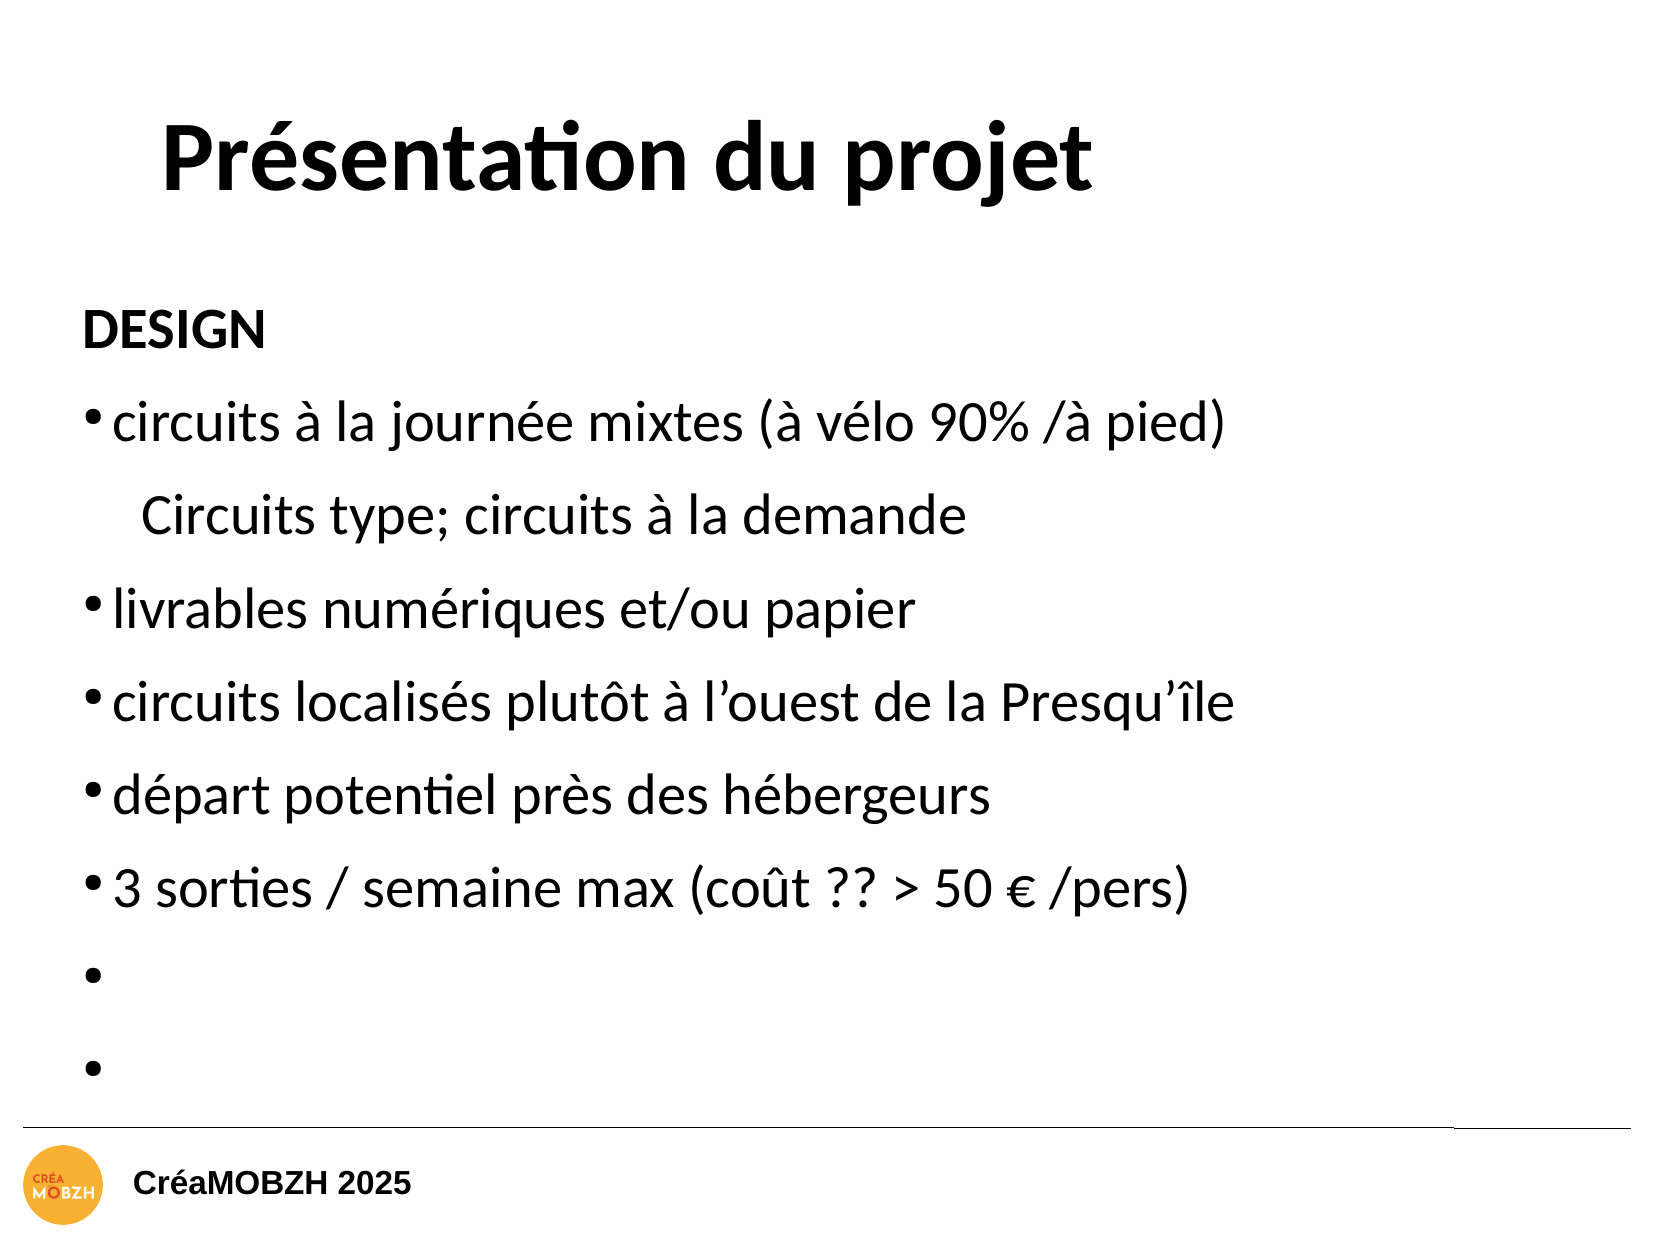

# Présentation du projet
DESIGN
 circuits à la journée mixtes (à vélo 90% /à pied)
	Circuits type; circuits à la demande
 livrables numériques et/ou papier
 circuits localisés plutôt à l’ouest de la Presqu’île
 départ potentiel près des hébergeurs
 3 sorties / semaine max (coût ?? > 50 € /pers)
CréaMOBZH 2025